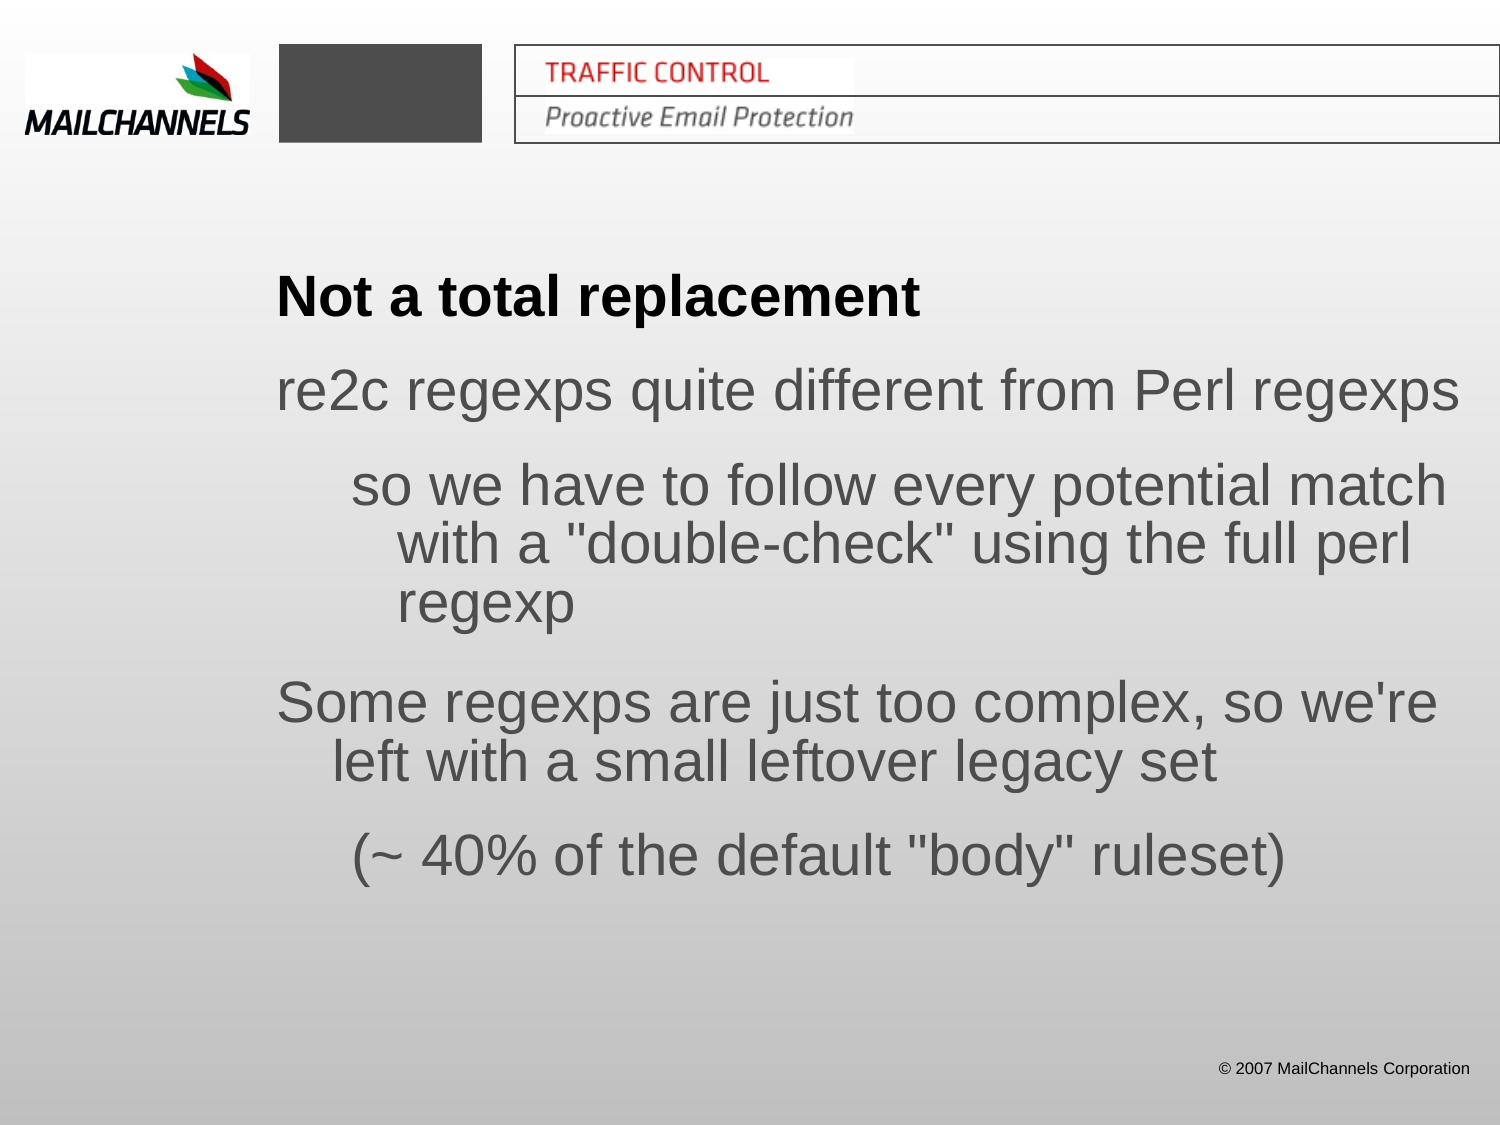

# Not a total replacement
re2c regexps quite different from Perl regexps
so we have to follow every potential match with a "double-check" using the full perl regexp
Some regexps are just too complex, so we're left with a small leftover legacy set
(~ 40% of the default "body" ruleset)